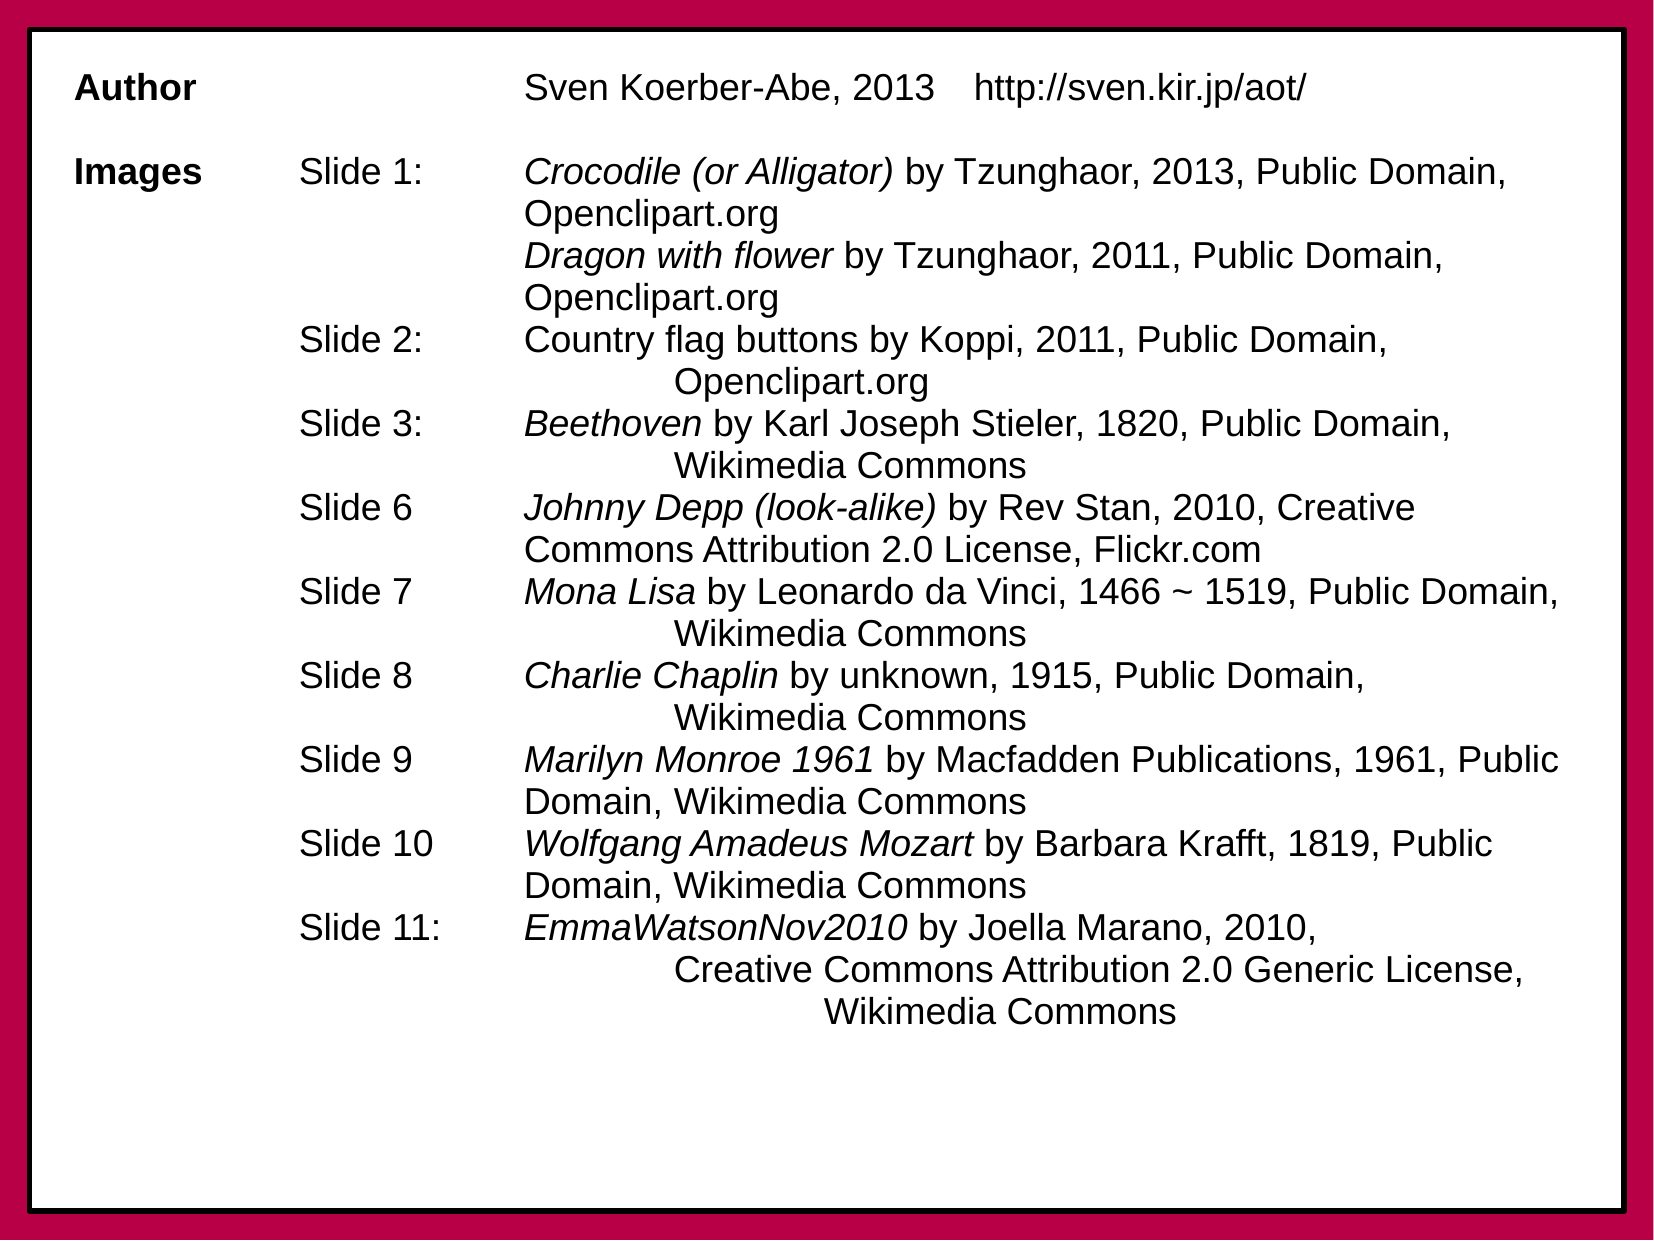

Author					Sven Koerber-Abe, 2013	http://sven.kir.jp/aot/
Images		Slide 1:		Crocodile (or Alligator) by Tzunghaor, 2013, Public Domain,
						Openclipart.org
						Dragon with flower by Tzunghaor, 2011, Public Domain,
						Openclipart.org
			Slide 2:		Country flag buttons by Koppi, 2011, Public Domain, 											Openclipart.org
			Slide 3:		Beethoven by Karl Joseph Stieler, 1820, Public Domain, 										Wikimedia Commons
			Slide 6		Johnny Depp (look-alike) by Rev Stan, 2010, Creative
						Commons Attribution 2.0 License, Flickr.com
			Slide 7		Mona Lisa by Leonardo da Vinci, 1466 ~ 1519, Public Domain, 									Wikimedia Commons
			Slide 8		Charlie Chaplin by unknown, 1915, Public Domain, 											Wikimedia Commons
			Slide 9		Marilyn Monroe 1961 by Macfadden Publications, 1961, Public
						Domain, 	Wikimedia Commons
			Slide 10		Wolfgang Amadeus Mozart by Barbara Krafft, 1819, Public
						Domain, Wikimedia Commons
			Slide 11:		EmmaWatsonNov2010 by Joella Marano, 2010, 												Creative Commons Attribution 2.0 Generic License, 											Wikimedia Commons